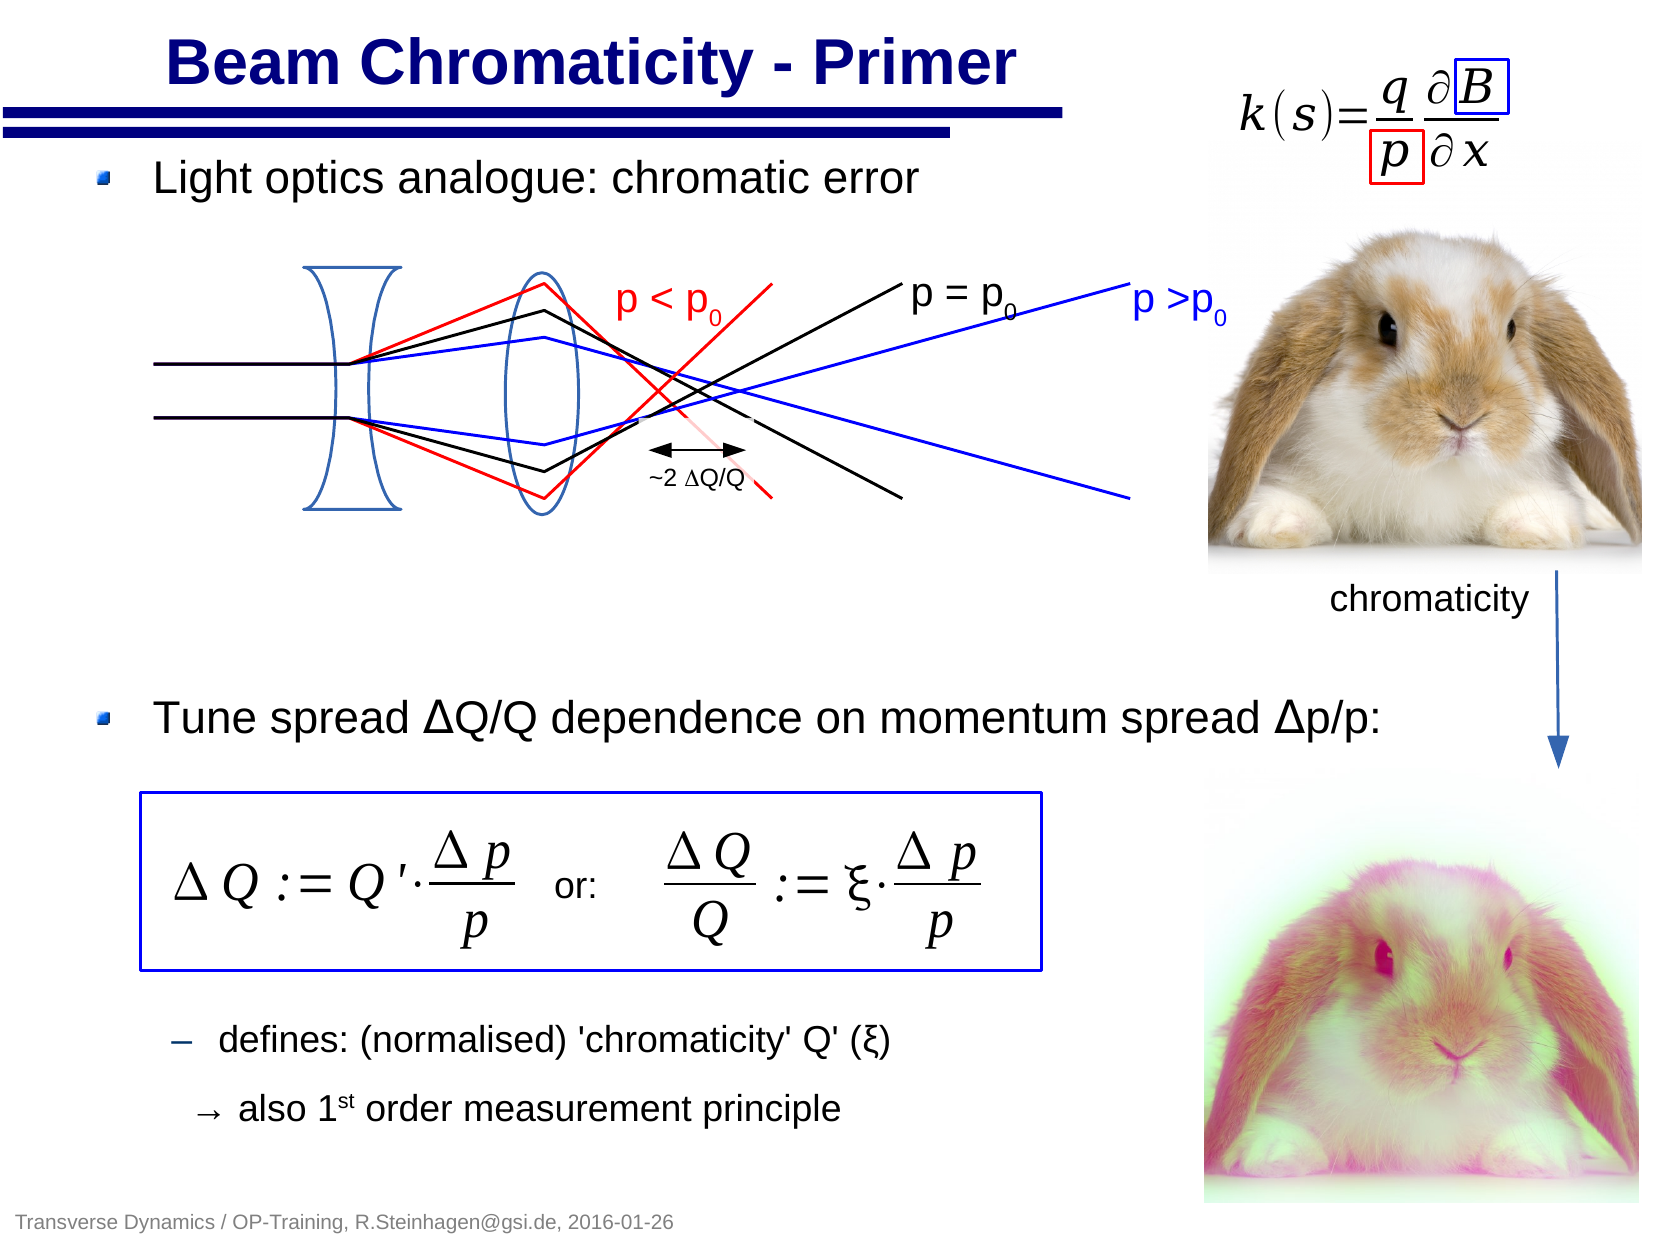

# Beam Chromaticity - Primer
Light optics analogue: chromatic error
Tune spread ΔQ/Q dependence on momentum spread Δp/p:
defines: (normalised) 'chromaticity' Q' (ξ)
 	→ also 1st order measurement principle
p = p0
p < p0
p >p0
~2 DQ/Q
chromaticity
or: